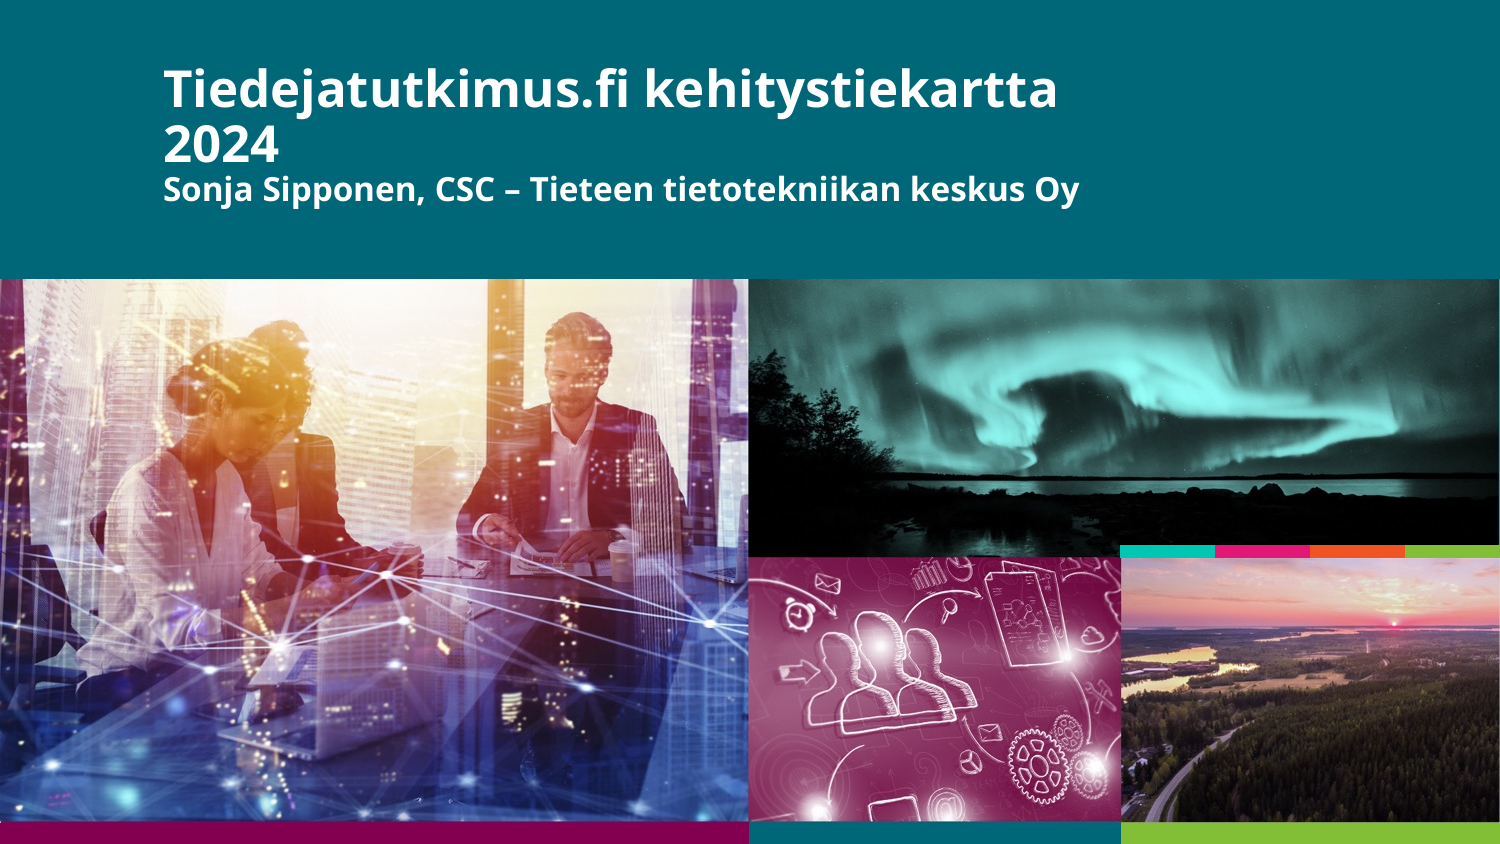

# Tiedejatutkimus.fi kehitystiekartta 2024 Sonja Sipponen, CSC – Tieteen tietotekniikan keskus Oy